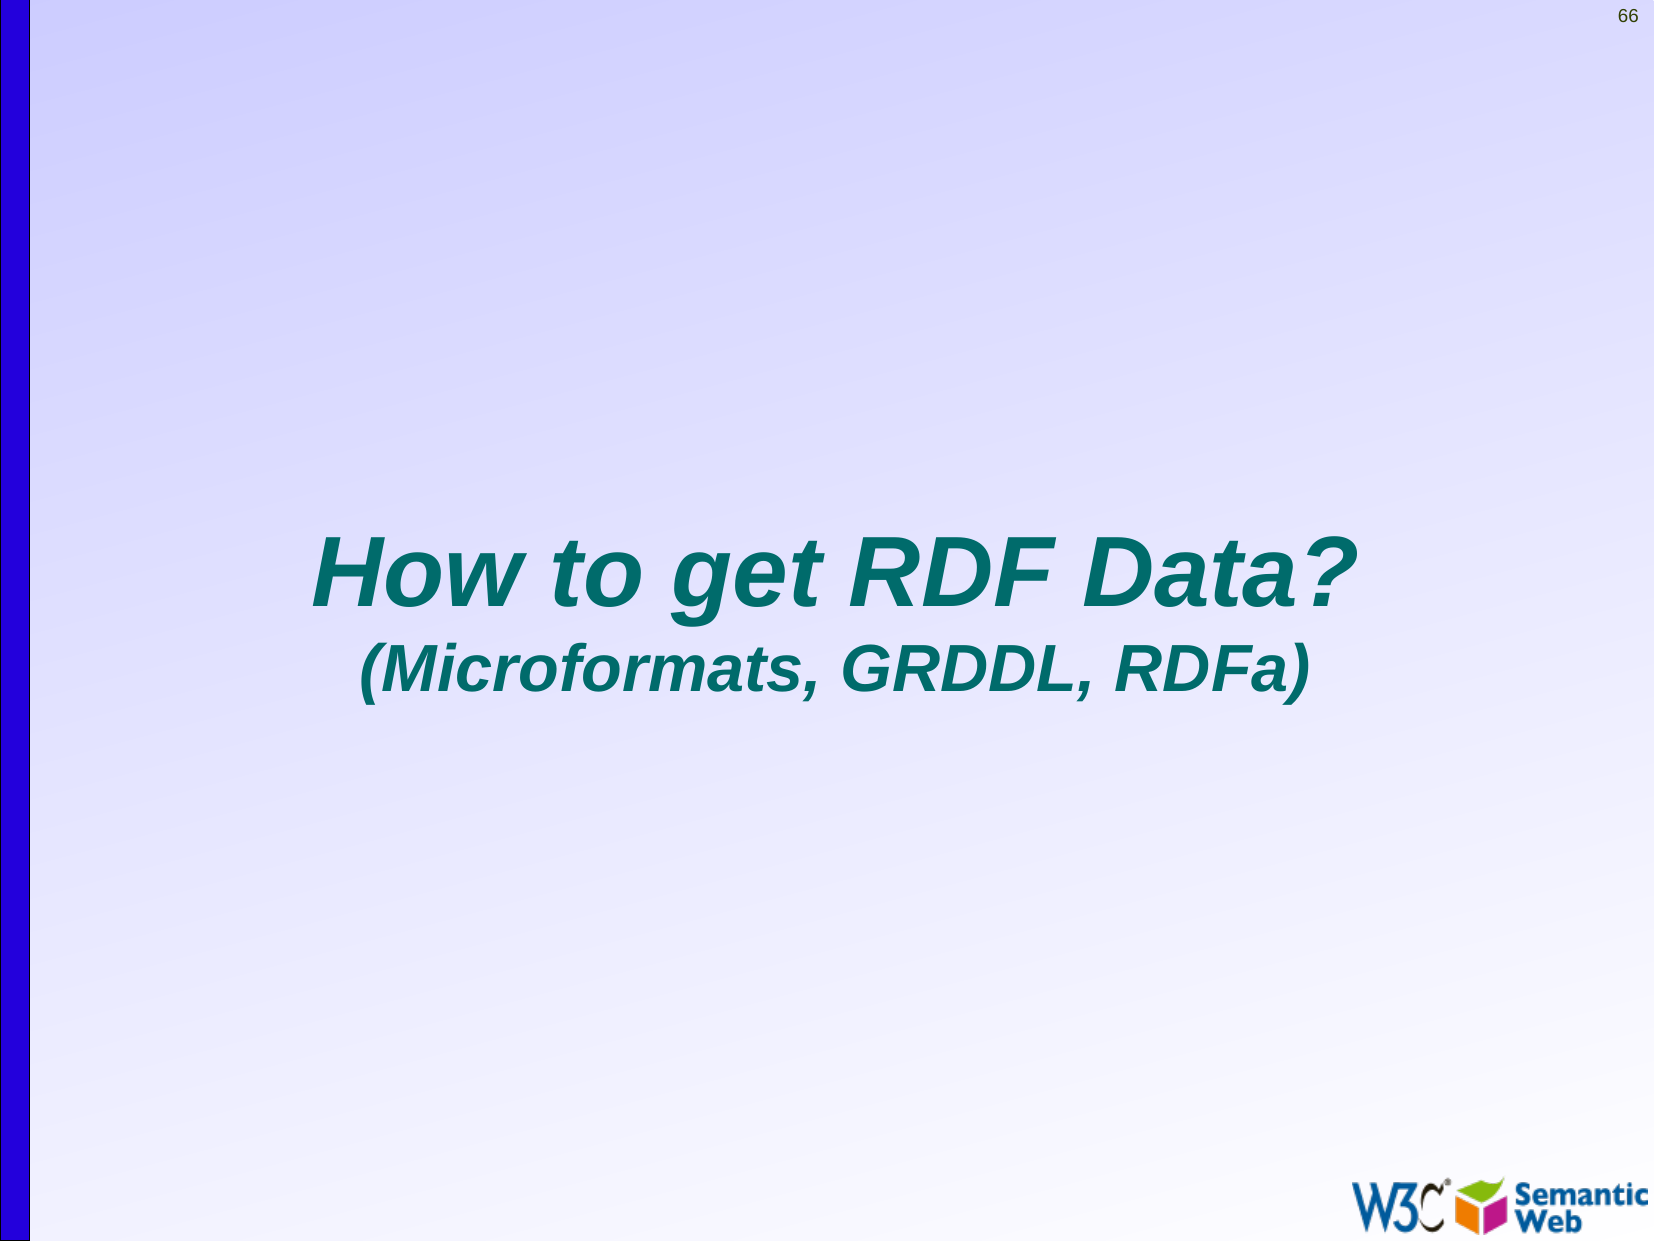

# How to get RDF Data? (Microformats, GRDDL, RDFa)